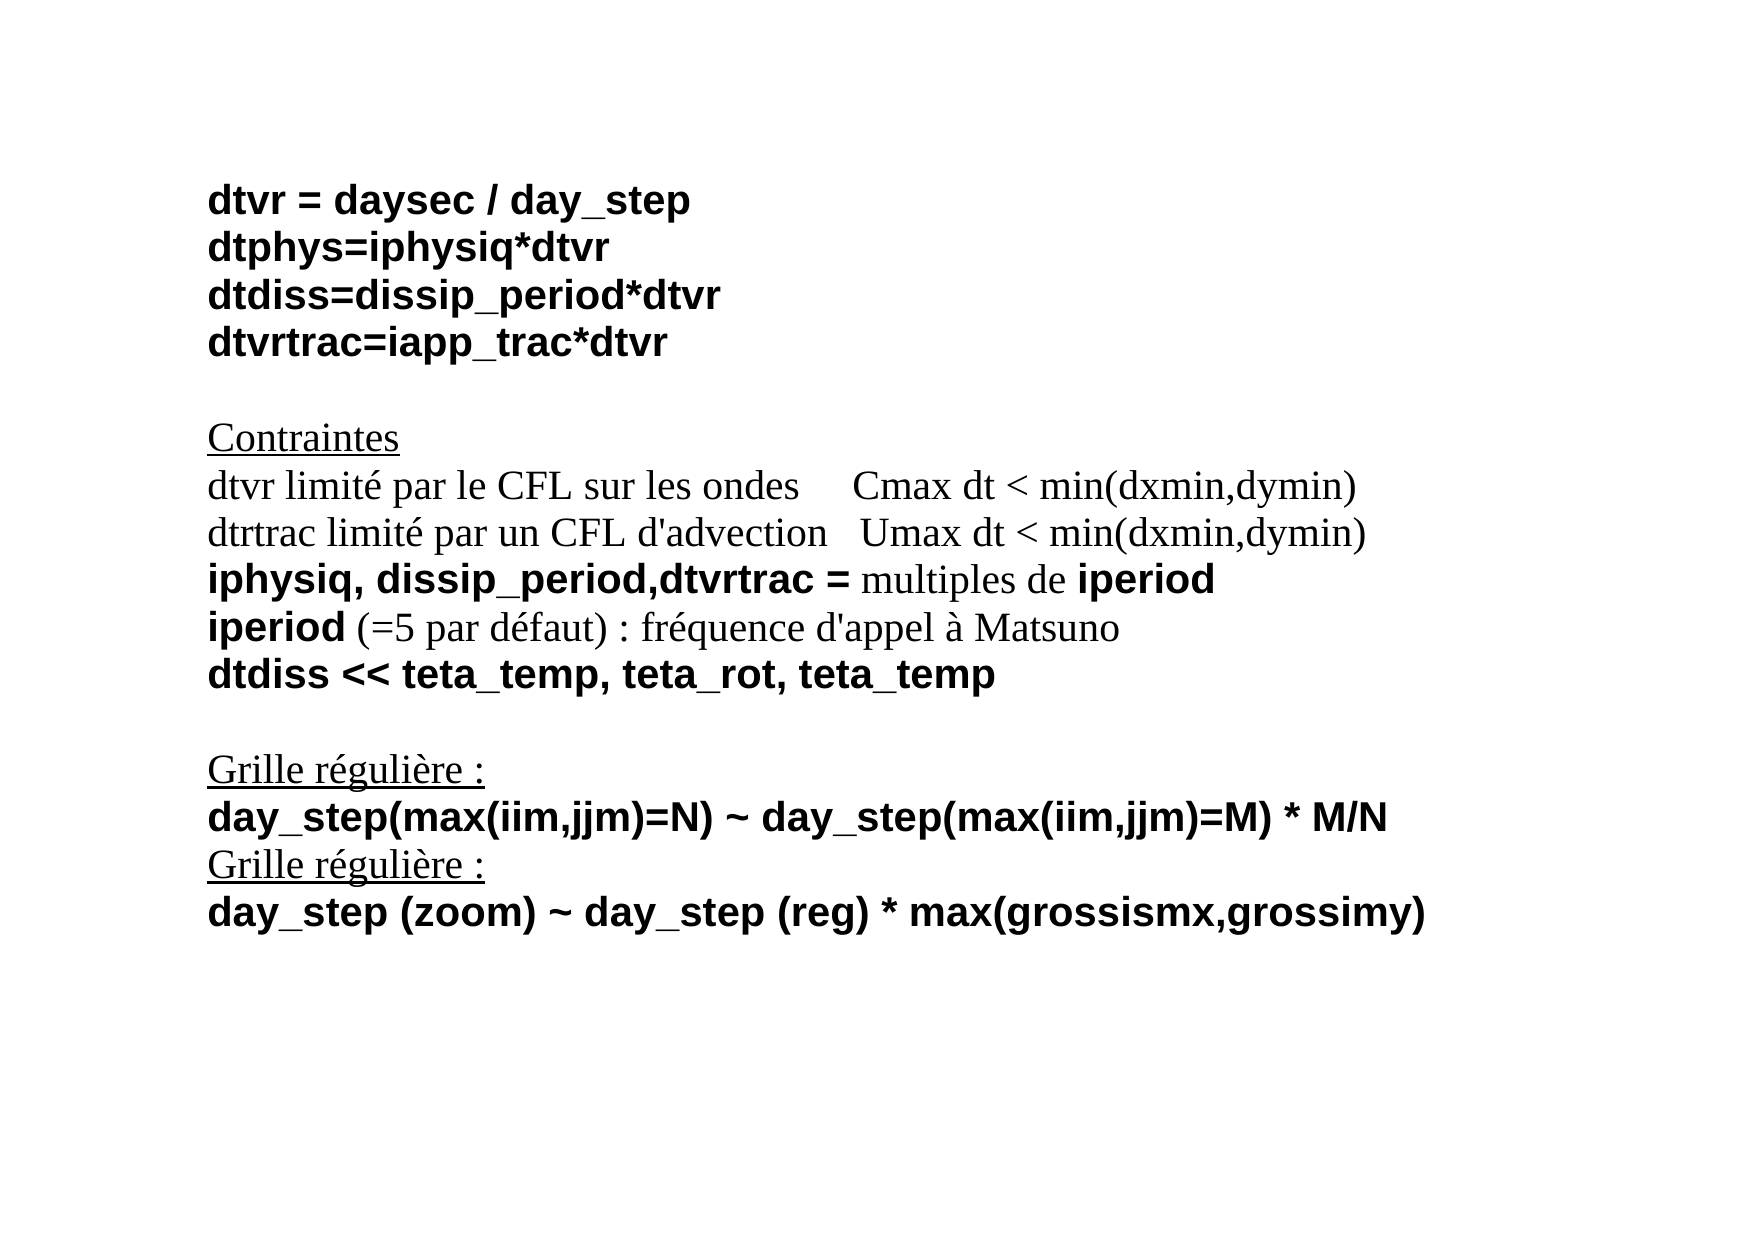

dtvr = daysec / day_step
dtphys=iphysiq*dtvr
dtdiss=dissip_period*dtvr
dtvrtrac=iapp_trac*dtvr
Contraintes
dtvr limité par le CFL sur les ondes Cmax dt < min(dxmin,dymin)
dtrtrac limité par un CFL d'advection Umax dt < min(dxmin,dymin)
iphysiq, dissip_period,dtvrtrac = multiples de iperiod
iperiod (=5 par défaut) : fréquence d'appel à Matsuno
dtdiss << teta_temp, teta_rot, teta_temp
Grille régulière :
day_step(max(iim,jjm)=N) ~ day_step(max(iim,jjm)=M) * M/N
Grille régulière :
day_step (zoom) ~ day_step (reg) * max(grossismx,grossimy)